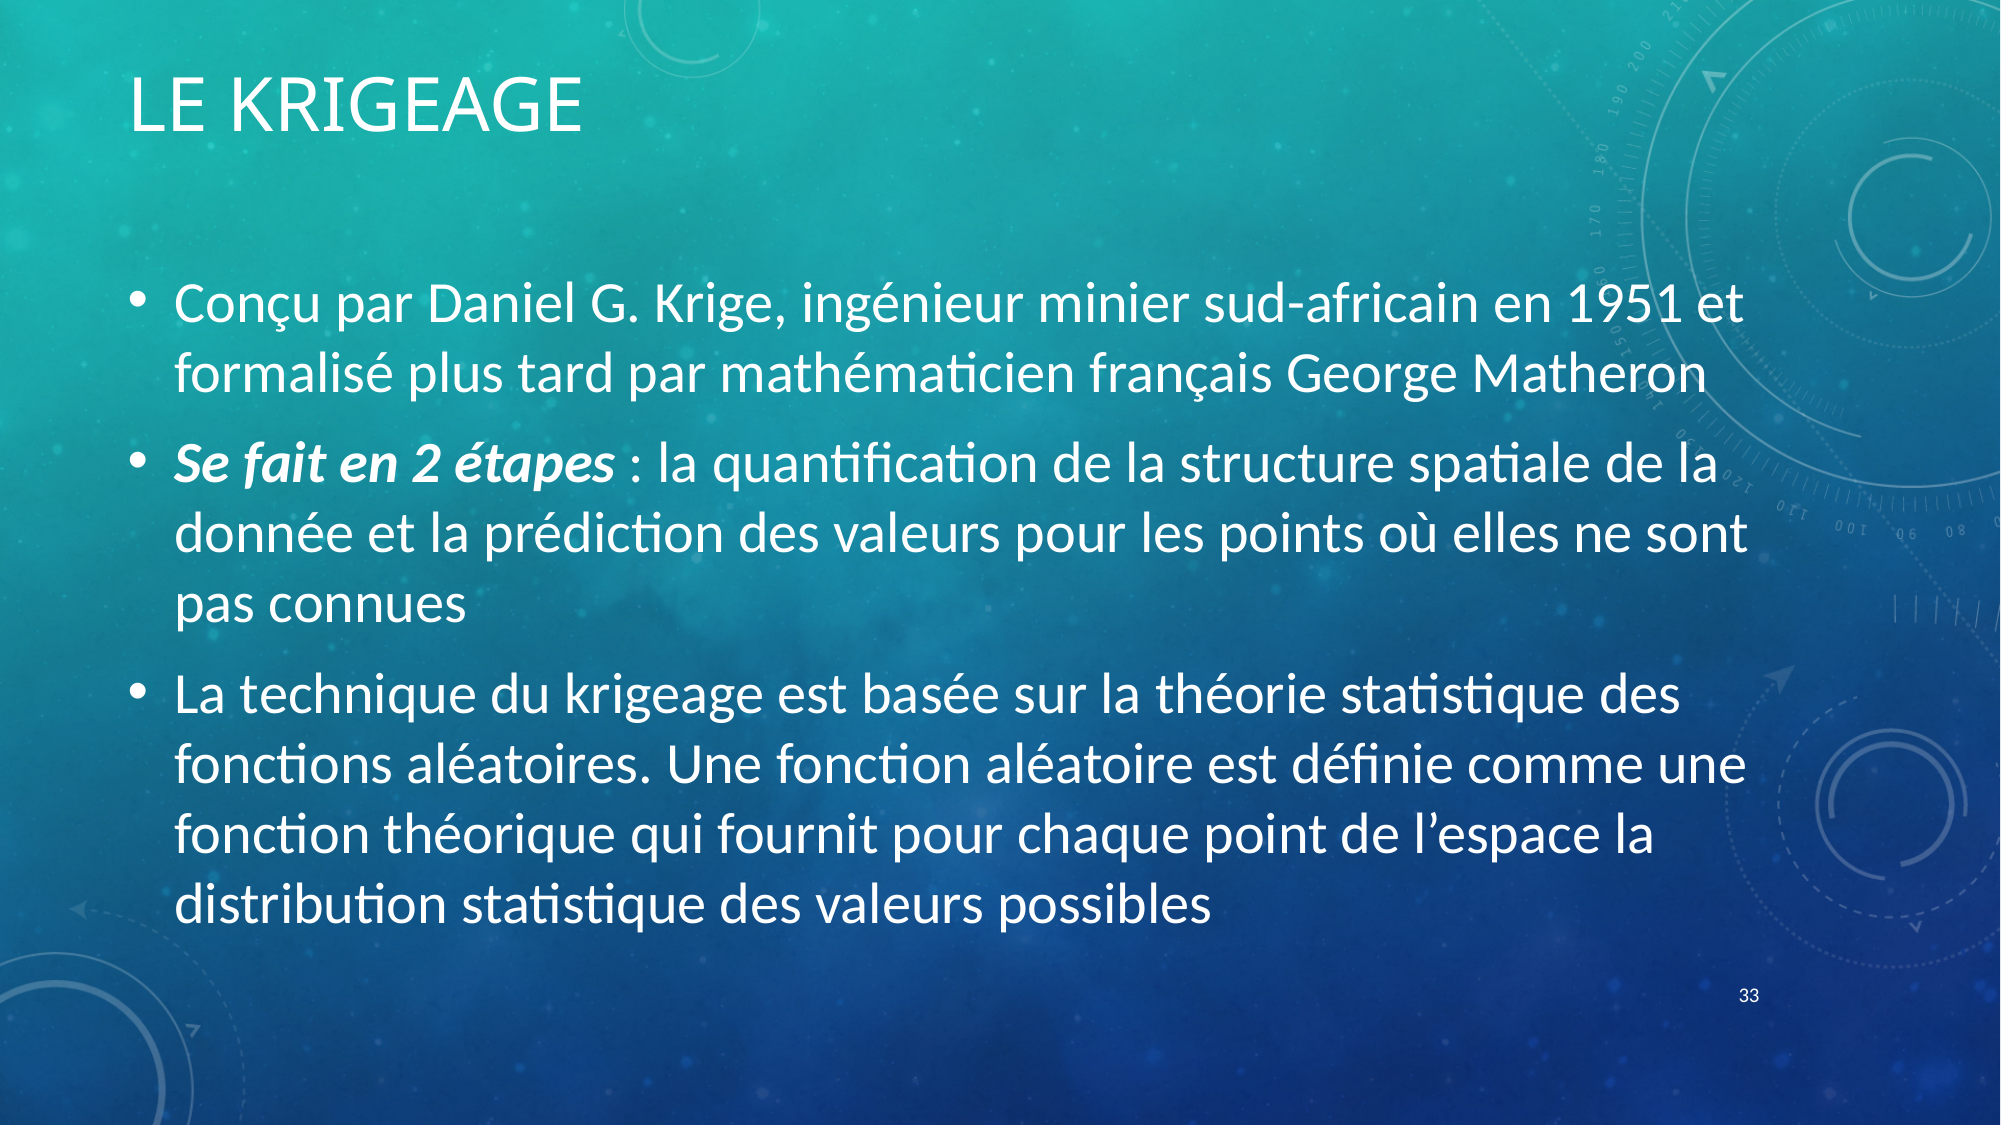

# Le krigeage
Conçu par Daniel G. Krige, ingénieur minier sud-africain en 1951 et formalisé plus tard par mathématicien français George Matheron
Se fait en 2 étapes : la quantification de la structure spatiale de la donnée et la prédiction des valeurs pour les points où elles ne sont pas connues
La technique du krigeage est basée sur la théorie statistique des fonctions aléatoires. Une fonction aléatoire est définie comme une fonction théorique qui fournit pour chaque point de l’espace la distribution statistique des valeurs possibles